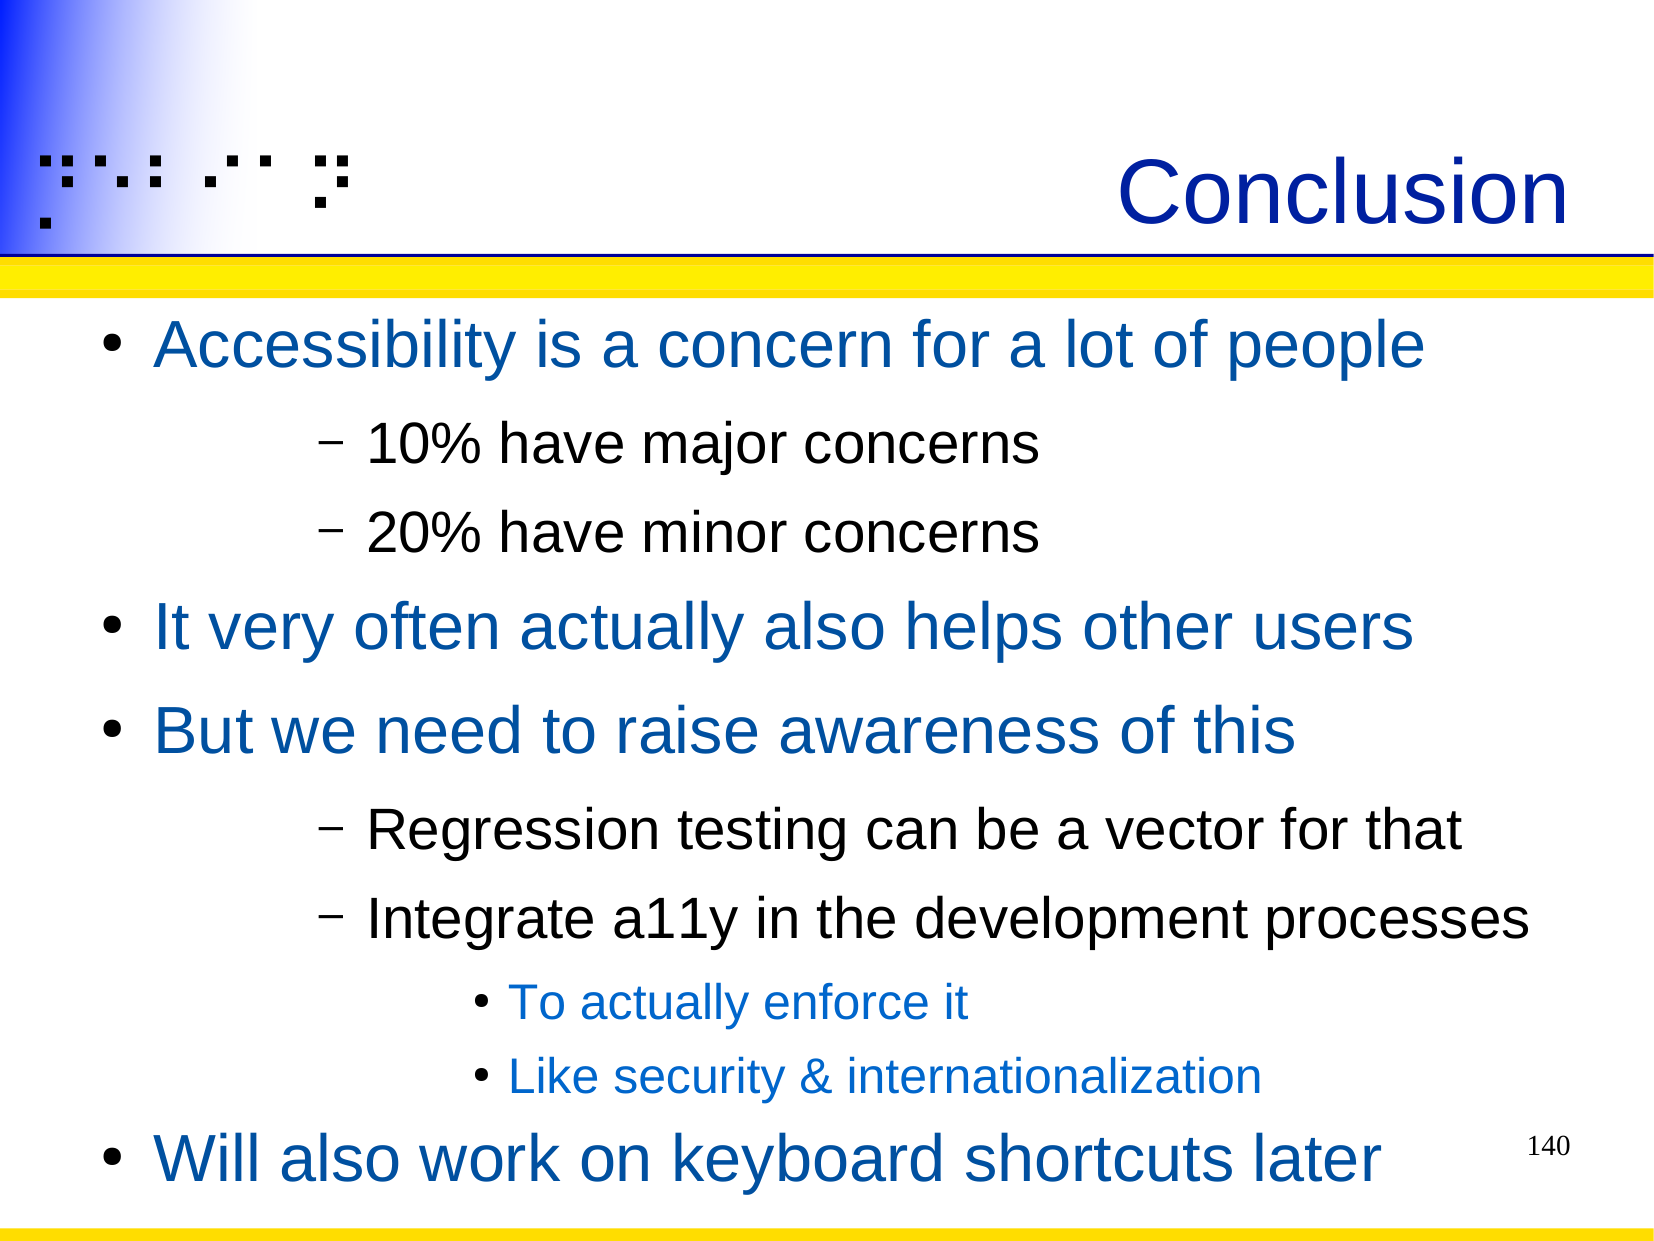

# Conclusion
Accessibility is a concern for a lot of people
10% have major concerns
20% have minor concerns
It very often actually also helps other users
But we need to raise awareness of this
Regression testing can be a vector for that
Integrate a11y in the development processes
To actually enforce it
Like security & internationalization
Will also work on keyboard shortcuts later
140